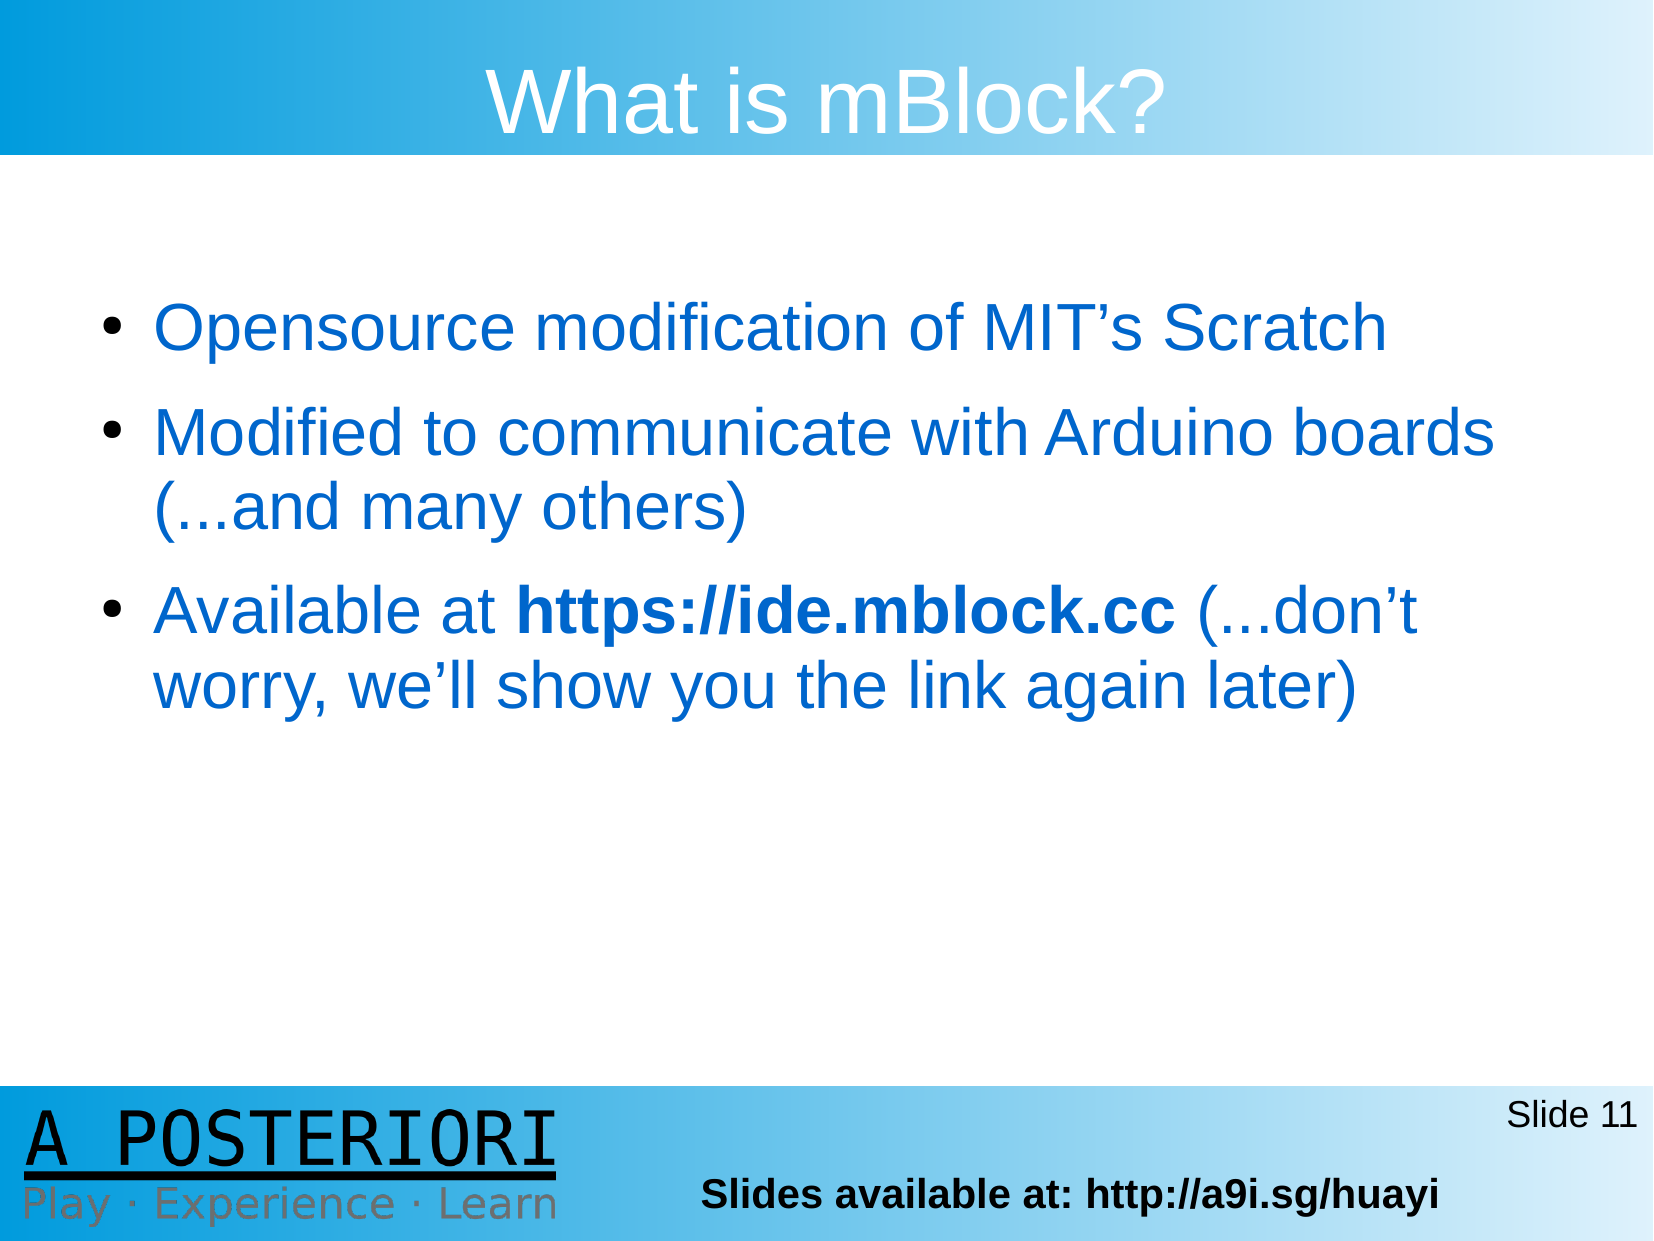

# What is mBlock?
Opensource modification of MIT’s Scratch
Modified to communicate with Arduino boards (...and many others)
Available at https://ide.mblock.cc (...don’t worry, we’ll show you the link again later)